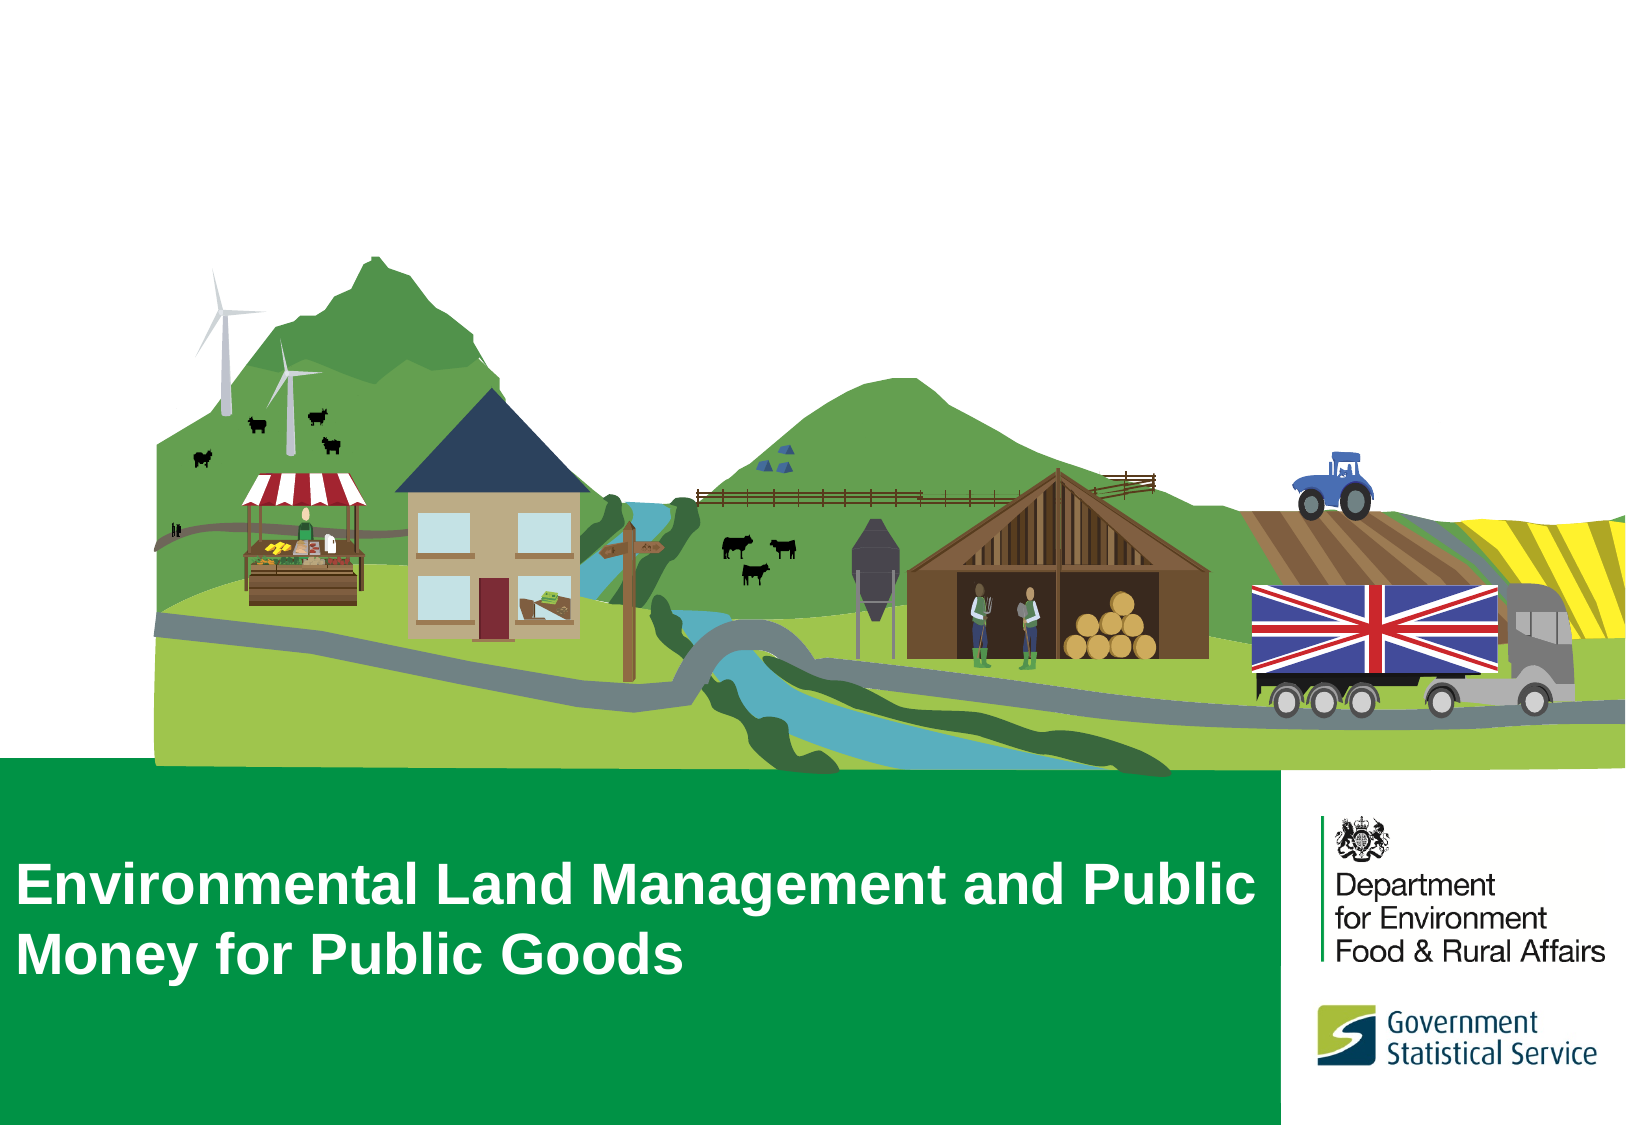

# Cover slide – AUK Evidence Pack
Environmental Land Management and Public Money for Public Goods